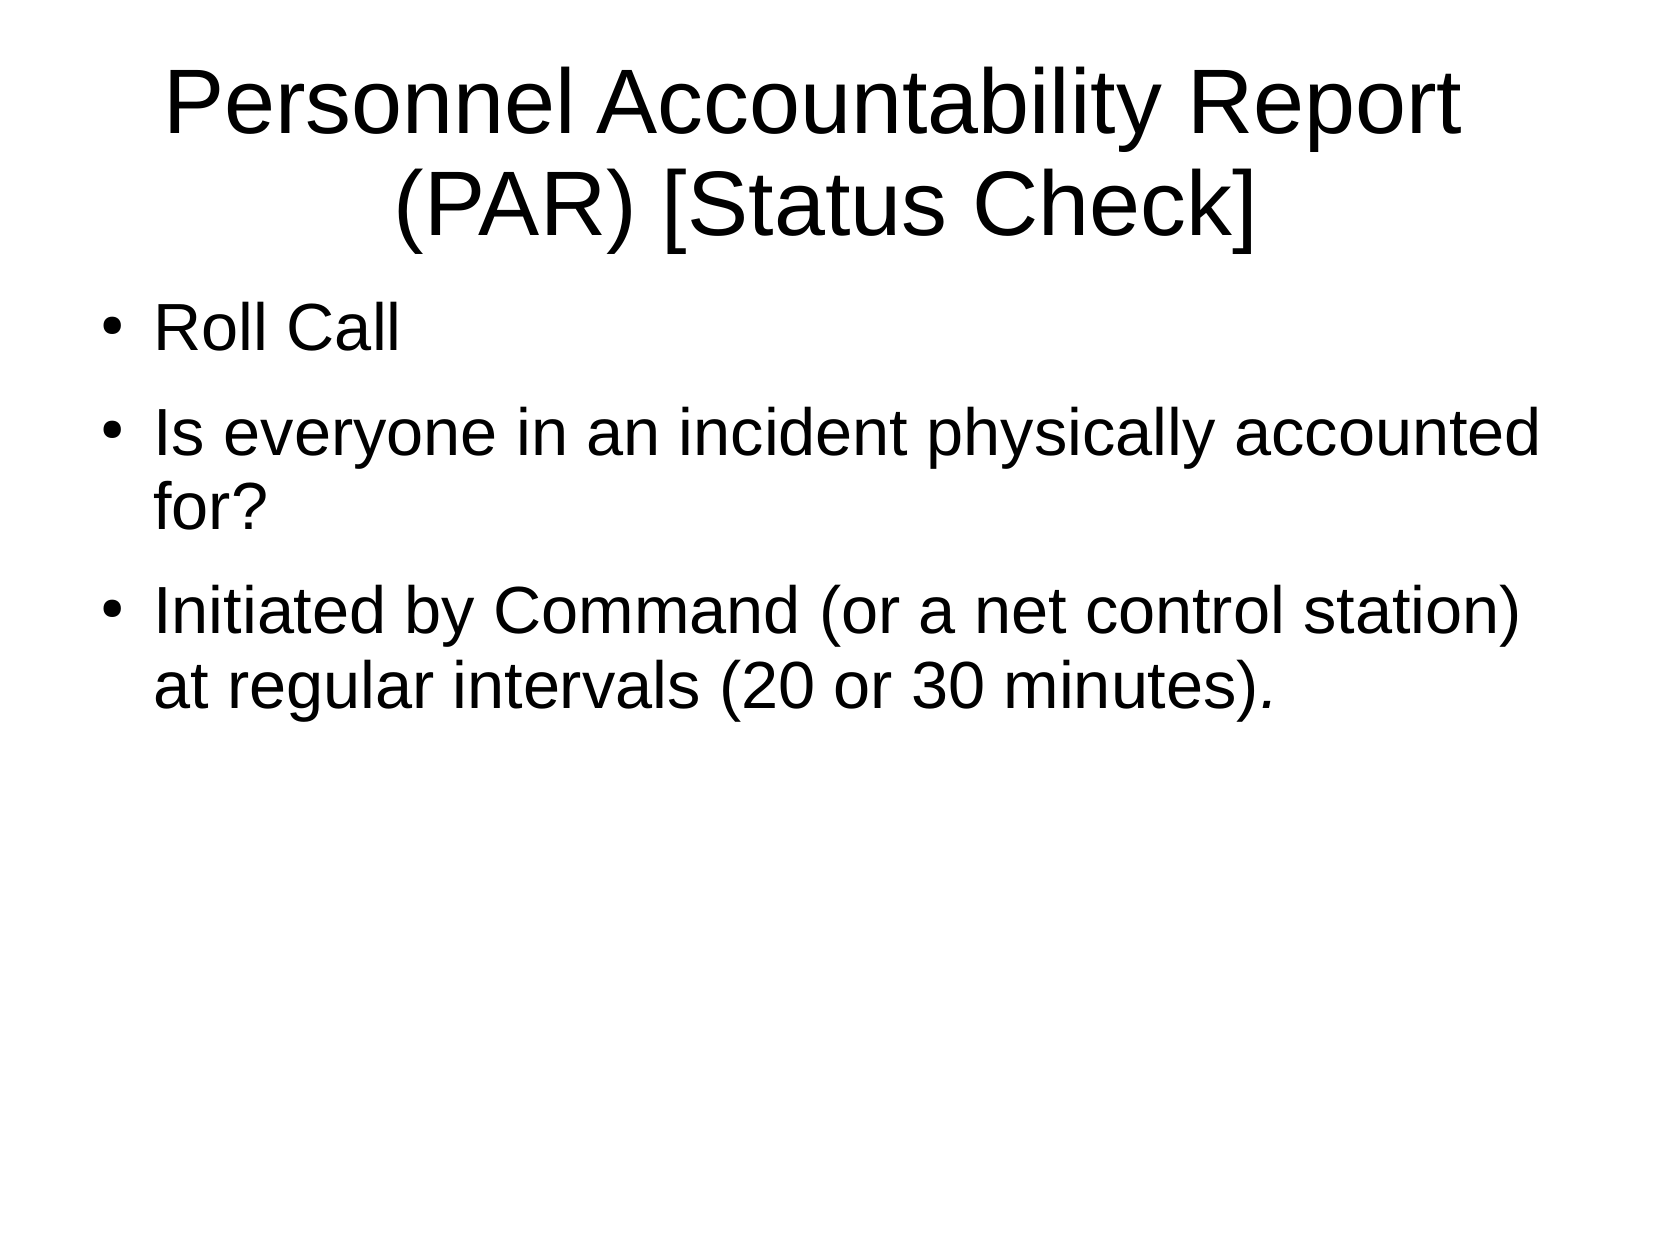

# Personnel Accountability Report (PAR) [Status Check]
Roll Call
Is everyone in an incident physically accounted for?
Initiated by Command (or a net control station) at regular intervals (20 or 30 minutes).